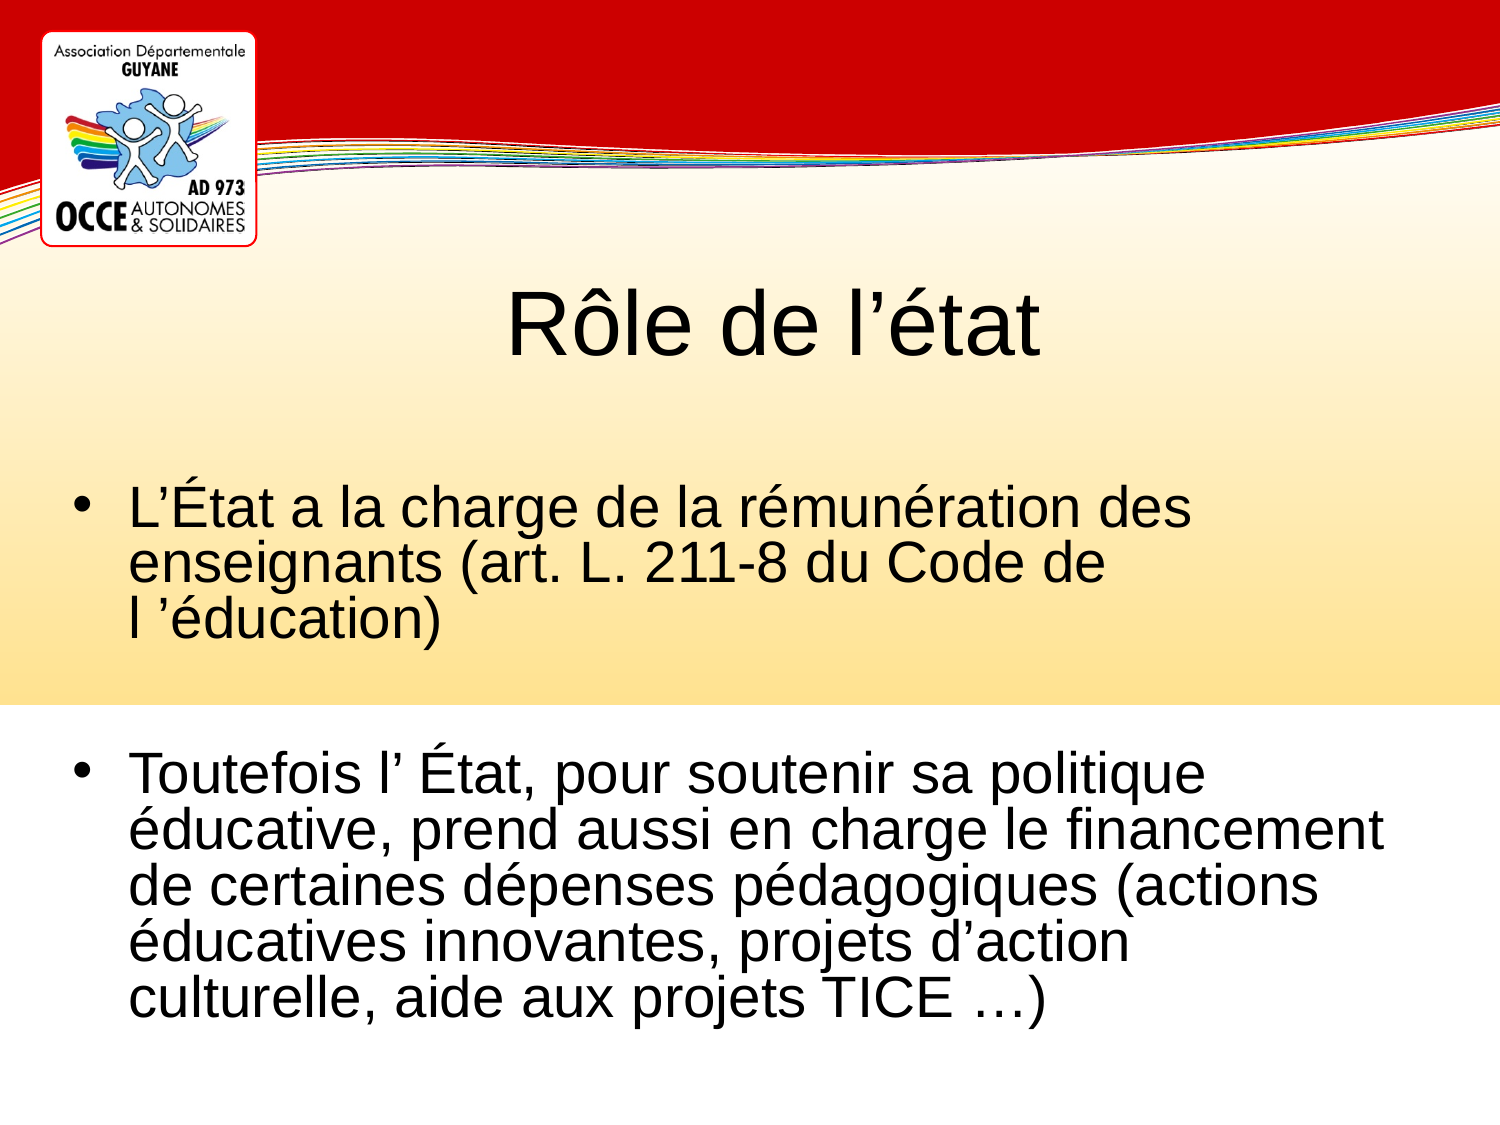

# Rôle de l’état
L’État a la charge de la rémunération des enseignants (art. L. 211-8 du Code de l ’éducation)
Toutefois l’ État, pour soutenir sa politique éducative, prend aussi en charge le financement de certaines dépenses pédagogiques (actions éducatives innovantes, projets d’action culturelle, aide aux projets TICE …)